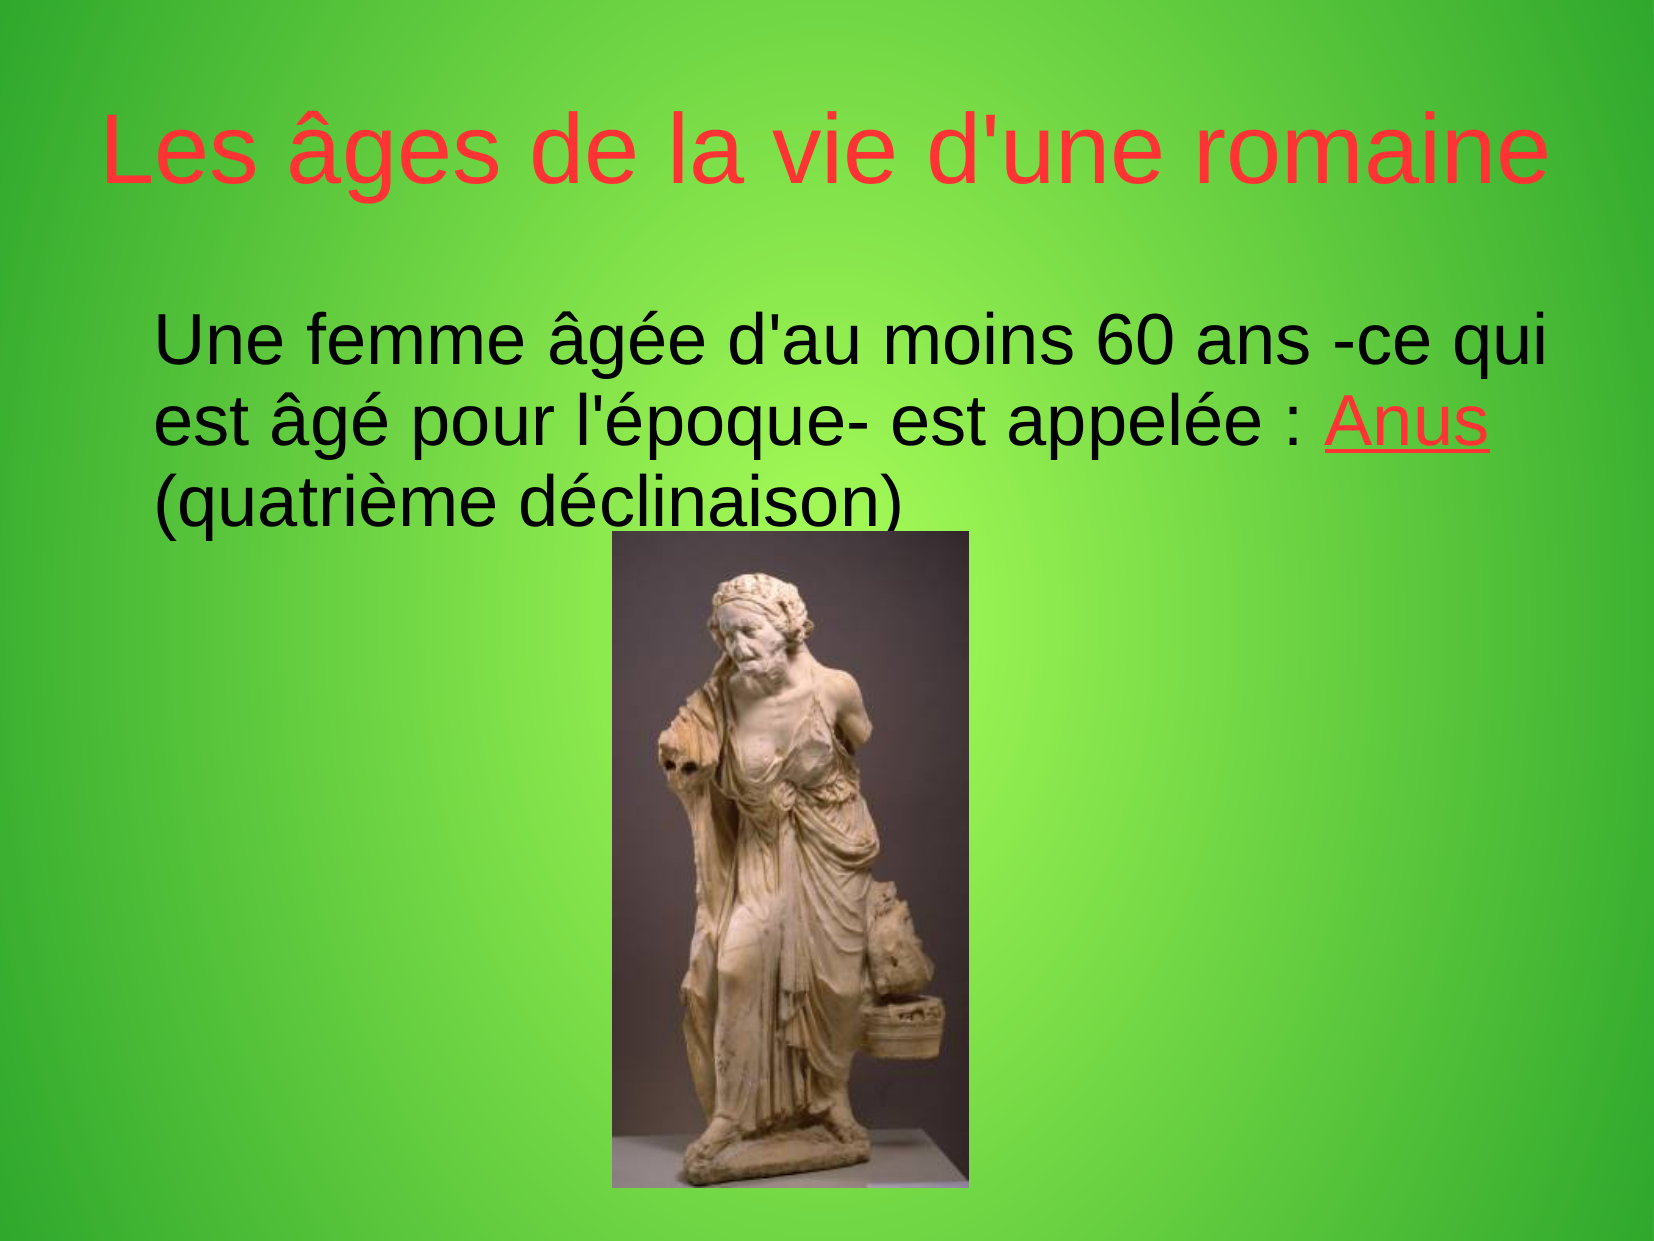

# Les âges de la vie d'une romaine
Une femme âgée d'au moins 60 ans -ce qui est âgé pour l'époque- est appelée : Anus (quatrième déclinaison)